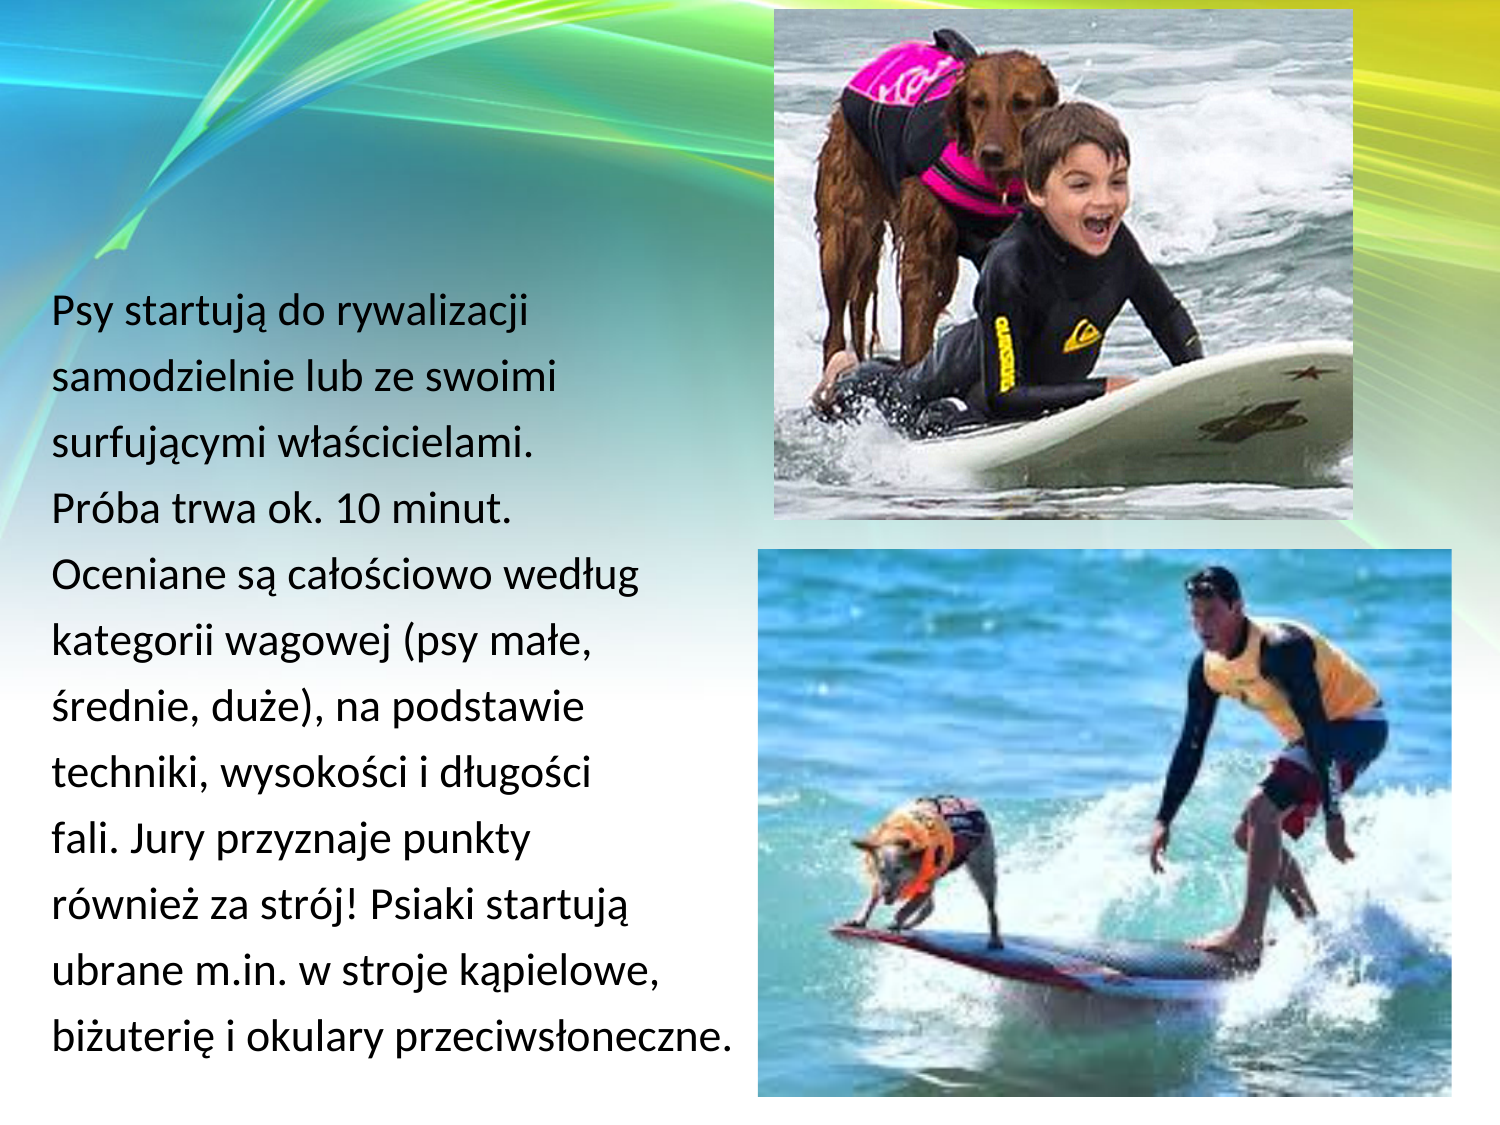

Psy startują do rywalizacji
samodzielnie lub ze swoimi 
surfującymi właścicielami.
Próba trwa ok. 10 minut.
Oceniane są całościowo według kategorii wagowej (psy małe,
średnie, duże), na podstawie
techniki, wysokości i długości
fali. Jury przyznaje punkty 
również za strój! Psiaki startują
ubrane m.in. w stroje kąpielowe, biżuterię i okulary przeciwsłoneczne.